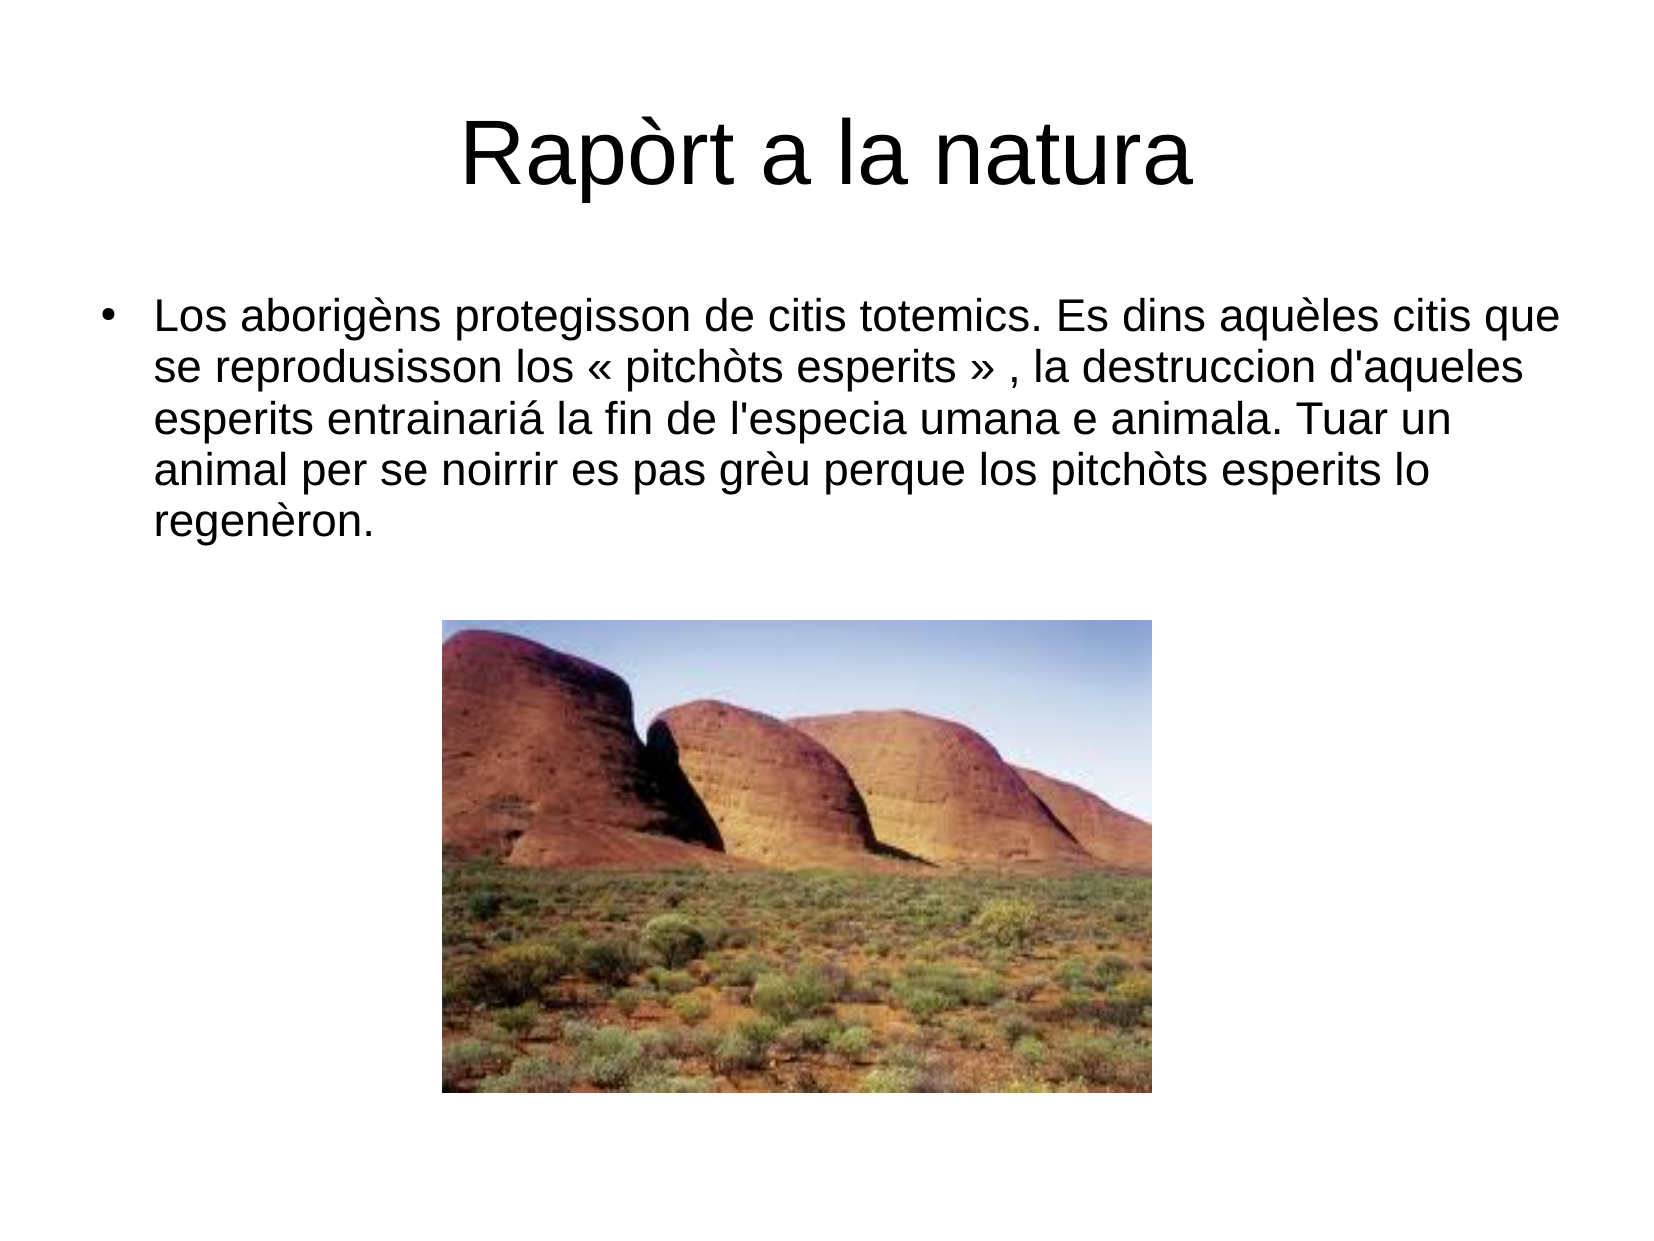

# Rapòrt a la natura
Los aborigèns protegisson de citis totemics. Es dins aquèles citis que se reprodusisson los « pitchòts esperits » , la destruccion d'aqueles esperits entrainariá la fin de l'especia umana e animala. Tuar un animal per se noirrir es pas grèu perque los pitchòts esperits lo regenèron.